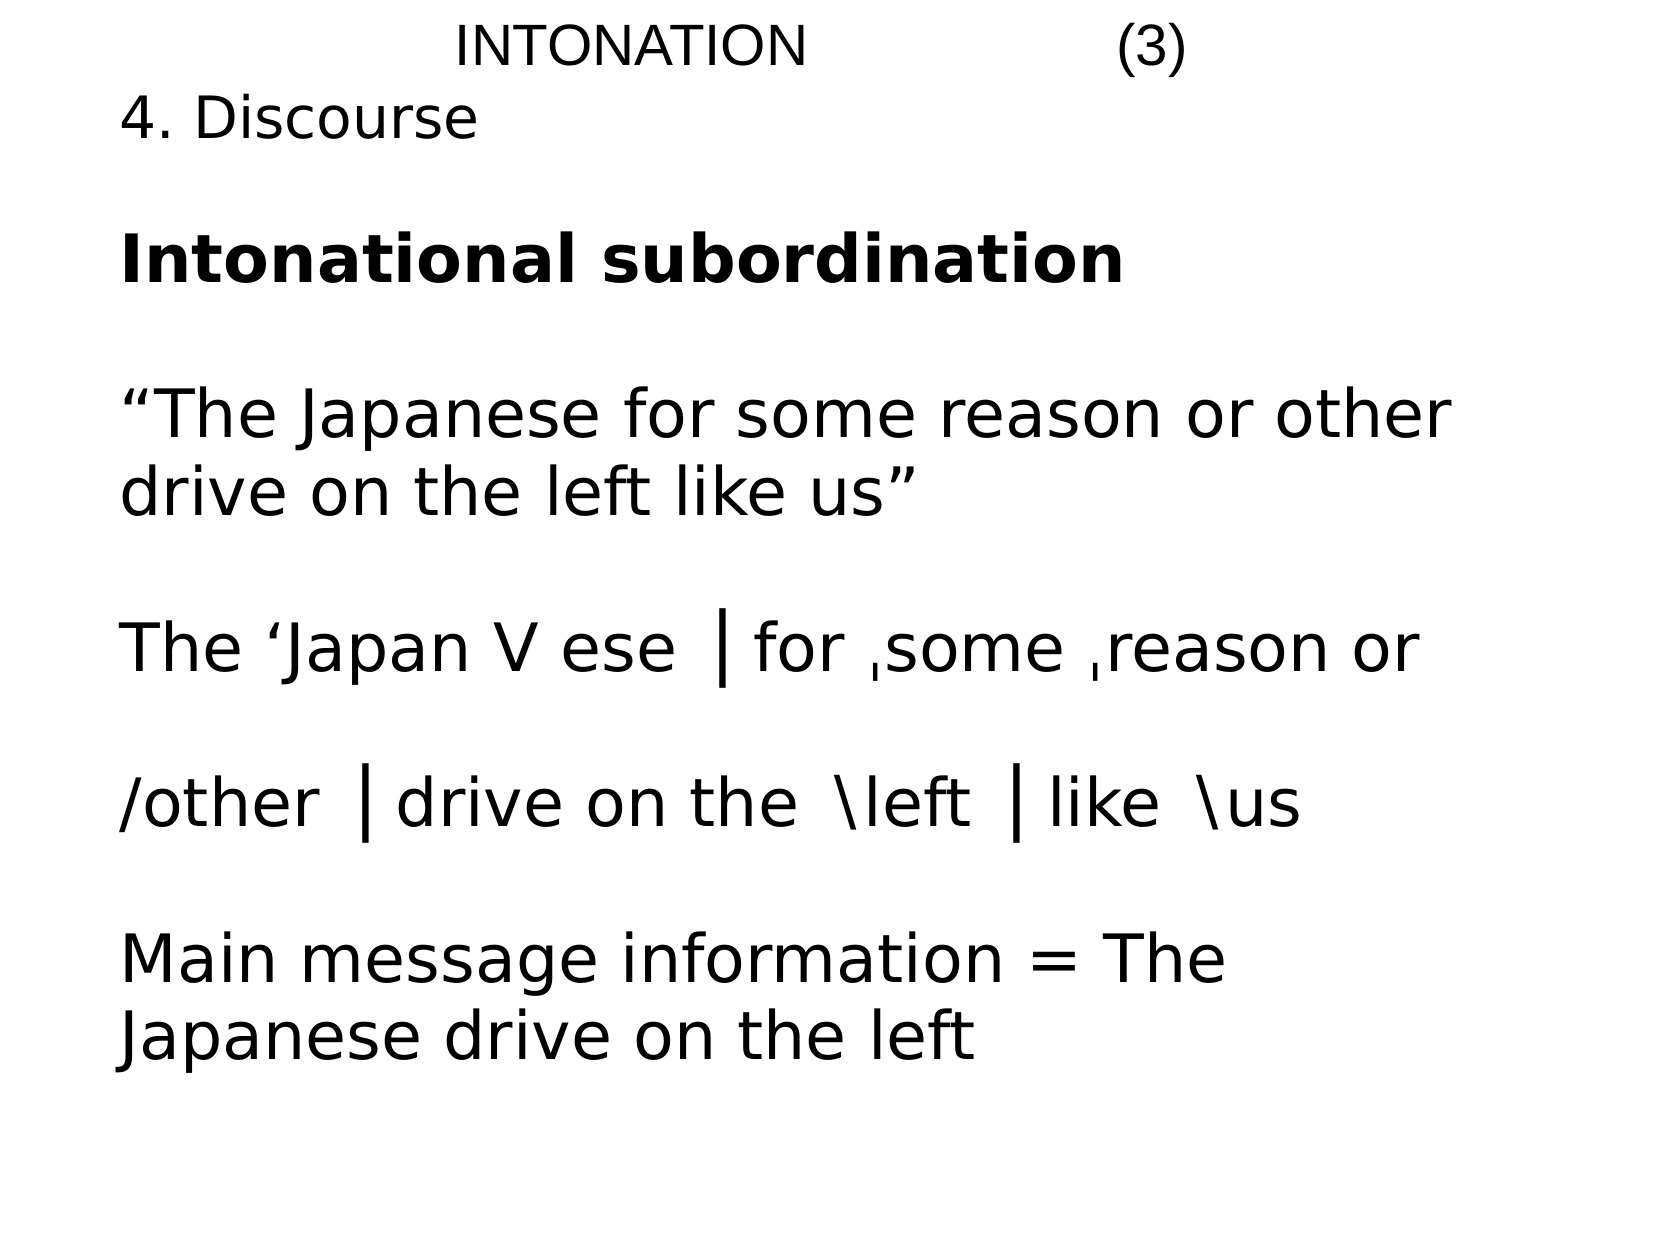

# INTONATION (3)
4. Discourse
Intonational subordination
“The Japanese for some reason or other drive on the left like us”
The ‘Japan ᐯ ese ⎟ for ˌsome ˌreason or
∕other ⎟ drive on the ∖left ⎟ like ∖us
Main message information = The Japanese drive on the left